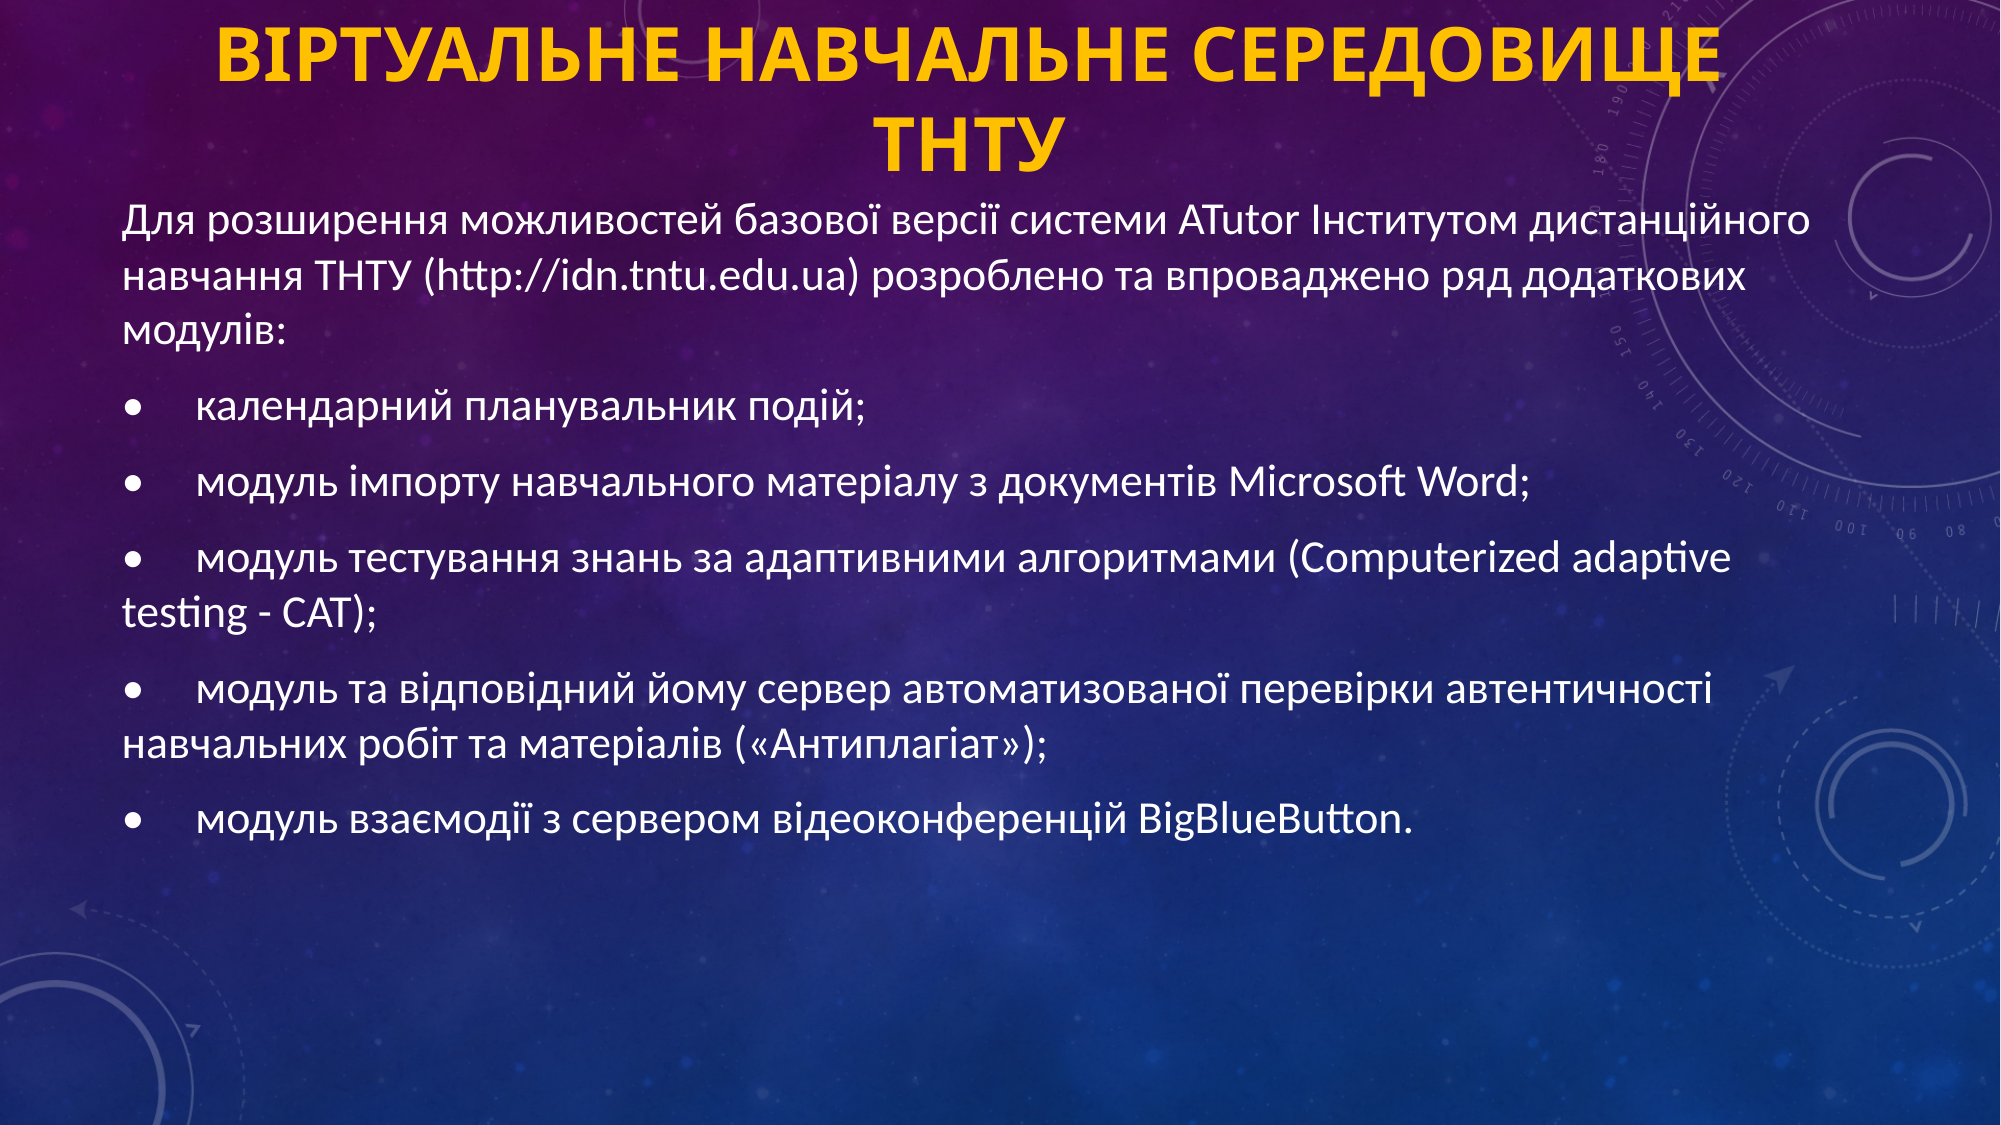

# віртуальнЕ навчальнЕ середовищЕ ТНТУ
Для розширення можливостей базової версії системи ATutor Інститутом дистанційного навчання ТНТУ (http://idn.tntu.edu.ua) розроблено та впроваджено ряд додаткових модулів:
•	календарний планувальник подій;
•	модуль імпорту навчального матеріалу з документів Microsoft Word;
•	модуль тестування знань за адаптивними алгоритмами (Computerized adaptive testing - CAT);
•	модуль та відповідний йому сервер автоматизованої перевірки автентичності навчальних робіт та матеріалів («Антиплагіат»);
•	модуль взаємодії з сервером відеоконференцій BigBlueButton.